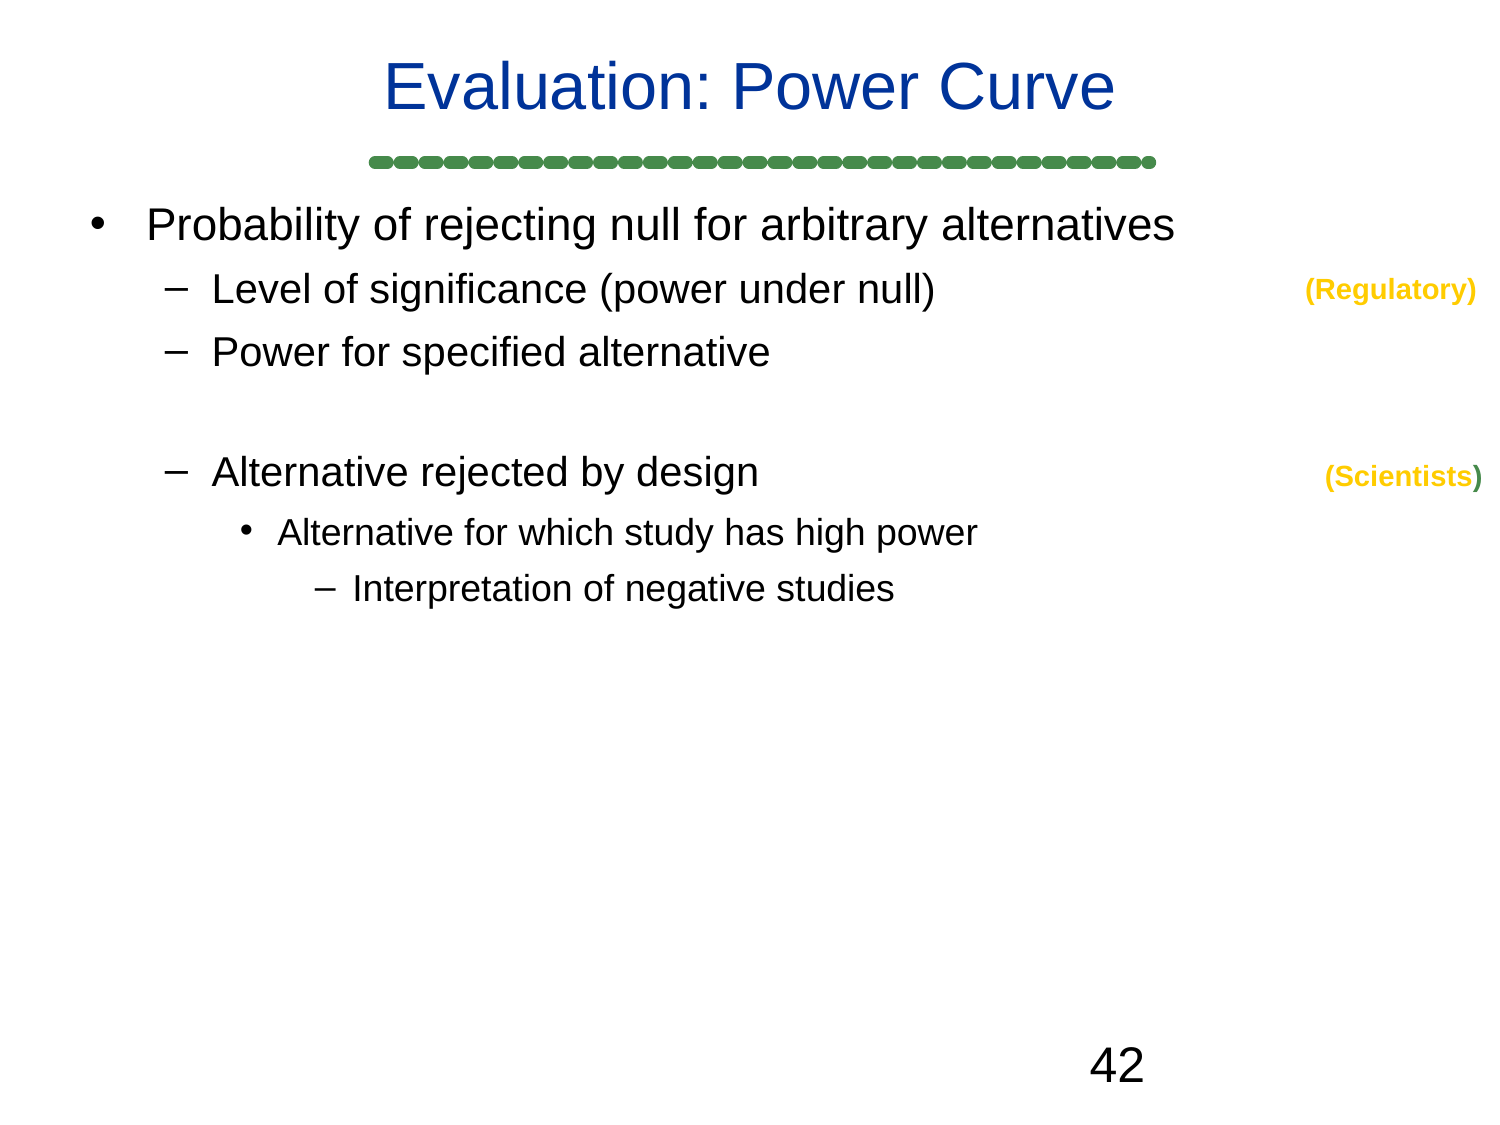

# Evaluation: Power Curve
Probability of rejecting null for arbitrary alternatives
Level of significance (power under null)
Power for specified alternative
Alternative rejected by design
Alternative for which study has high power
Interpretation of negative studies
(Regulatory)
(Scientists)
42